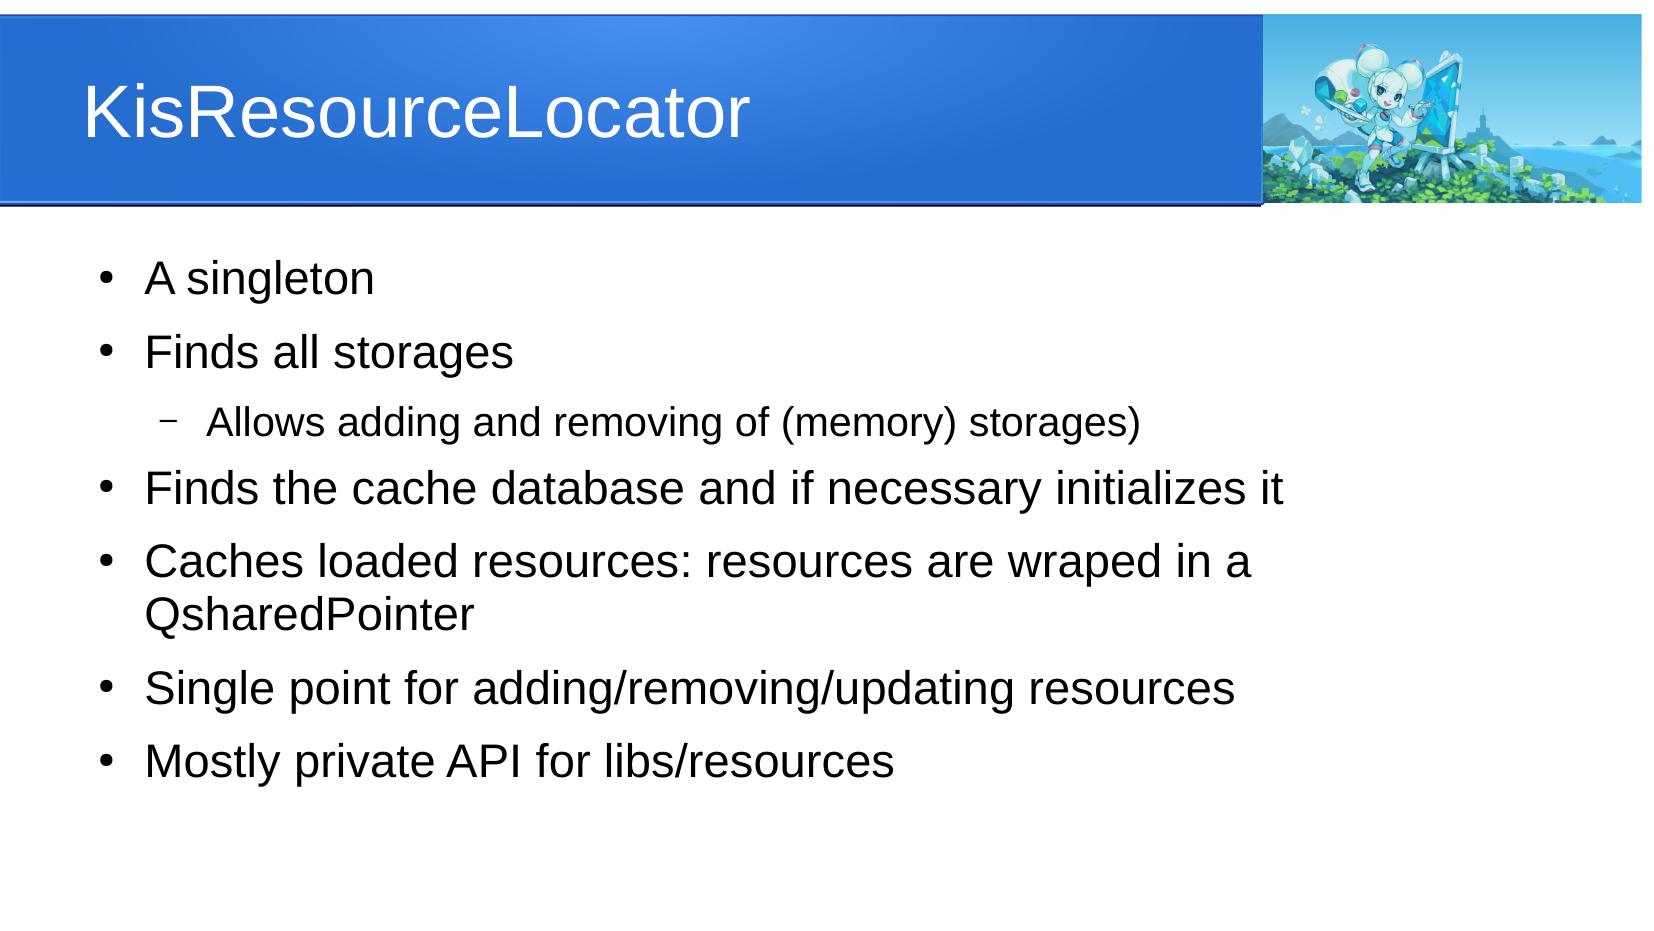

# KisResourceLocator
A singleton
Finds all storages
Allows adding and removing of (memory) storages)
Finds the cache database and if necessary initializes it
Caches loaded resources: resources are wraped in a QsharedPointer
Single point for adding/removing/updating resources
Mostly private API for libs/resources